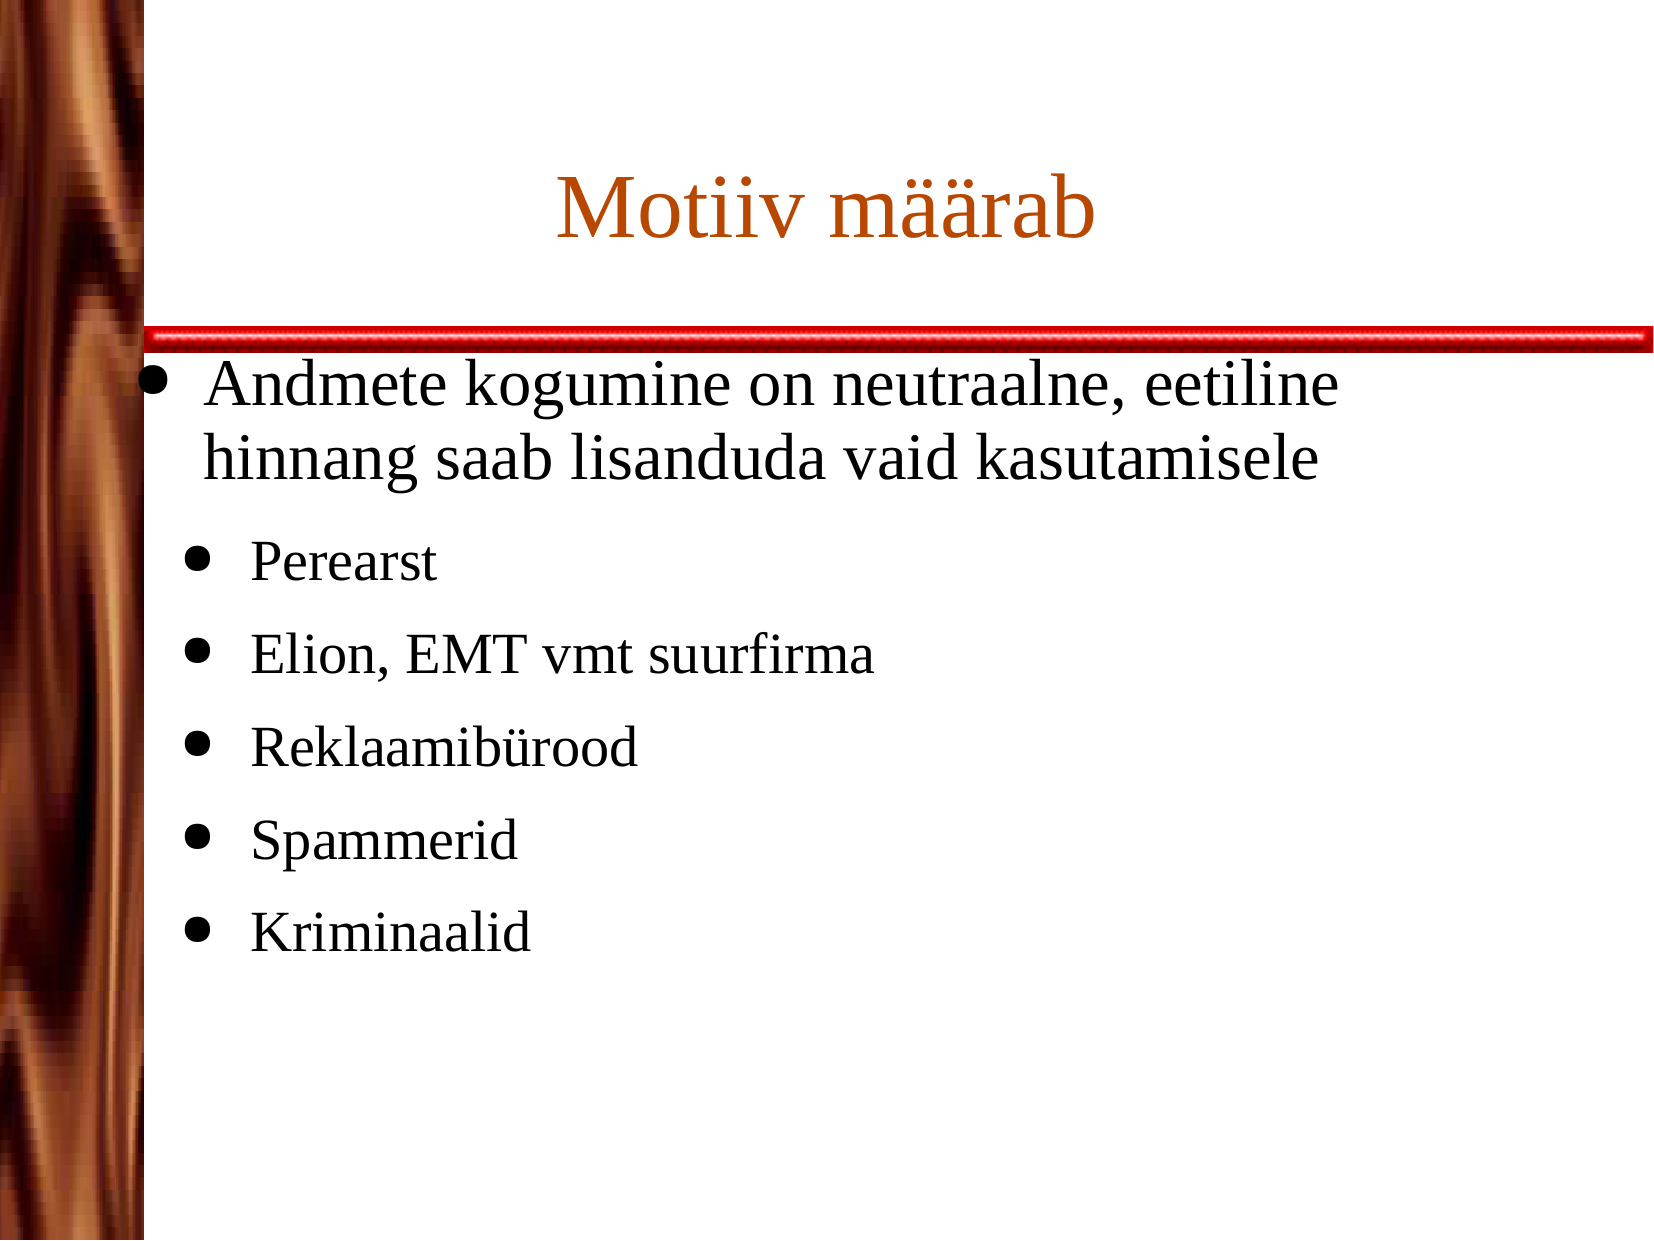

# Motiiv määrab
Andmete kogumine on neutraalne, eetiline hinnang saab lisanduda vaid kasutamisele
Perearst
Elion, EMT vmt suurfirma
Reklaamibürood
Spammerid
Kriminaalid